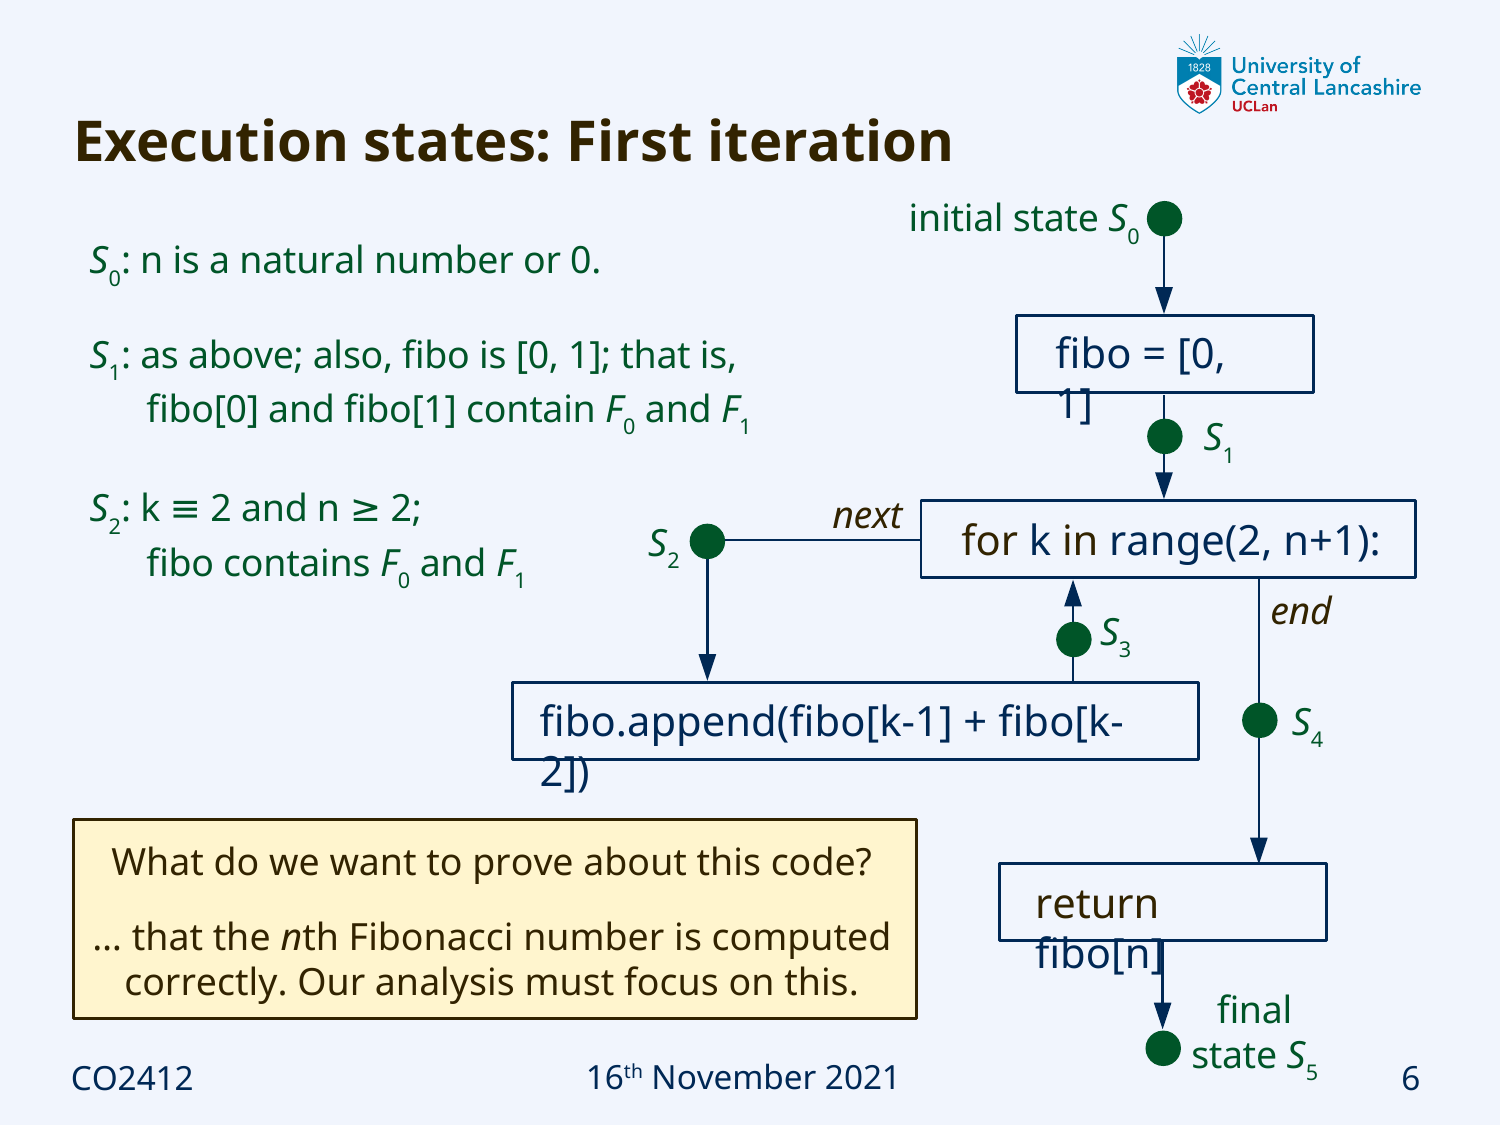

# Execution states: First iteration
initial state S0
S0: n is a natural number or 0.
fibo = [0, 1]
S1: as above; also, fibo is [0, 1]; that is,
 fibo[0] and fibo[1] contain F0 and F1
S1
S2: k ≡ 2 and n ≥ 2;
 fibo contains F0 and F1
next
for k in range(2, n+1):
S2
end
S3
fibo.append(fibo[k-1] + fibo[k-2])
S4
What do we want to prove about this code?
… that the nth Fibonacci number is computed correctly. Our analysis must focus on this.
return fibo[n]
final
state S5